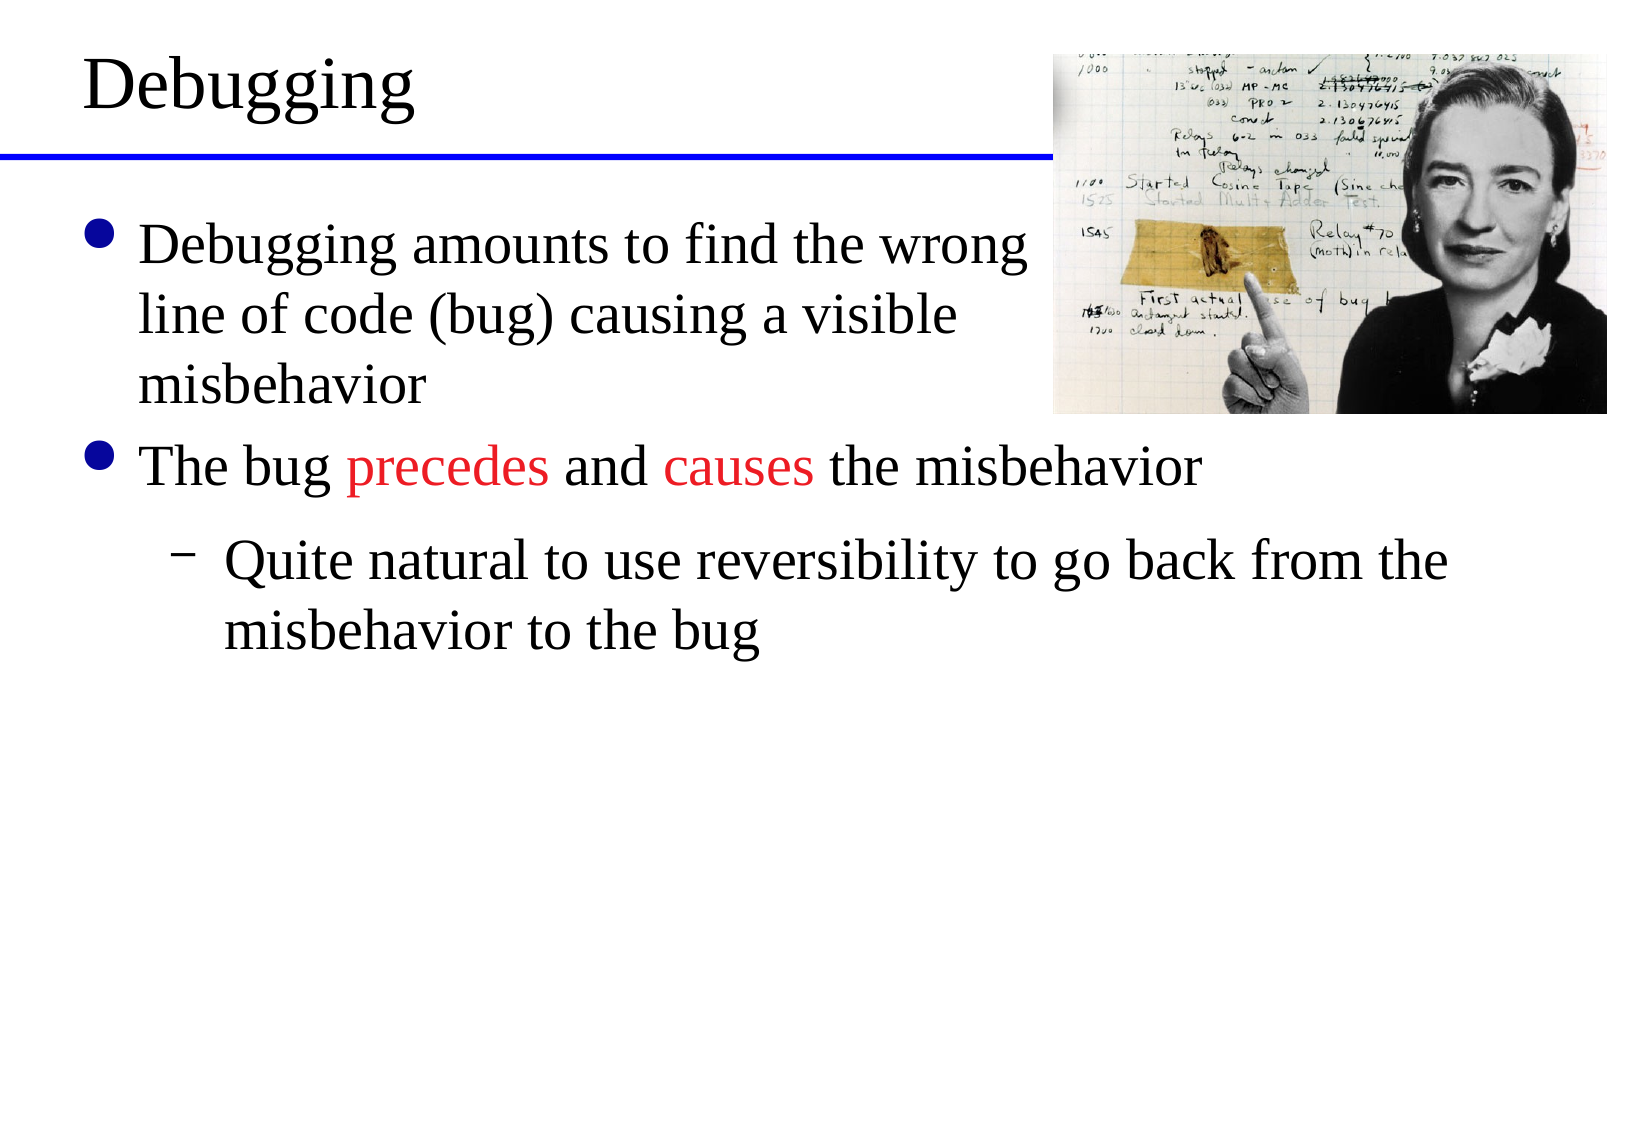

# Debugging
Debugging amounts to find the wrong
line of code (bug) causing a visible
misbehavior
The bug precedes and causes the misbehavior
Quite natural to use reversibility to go back from the misbehavior to the bug